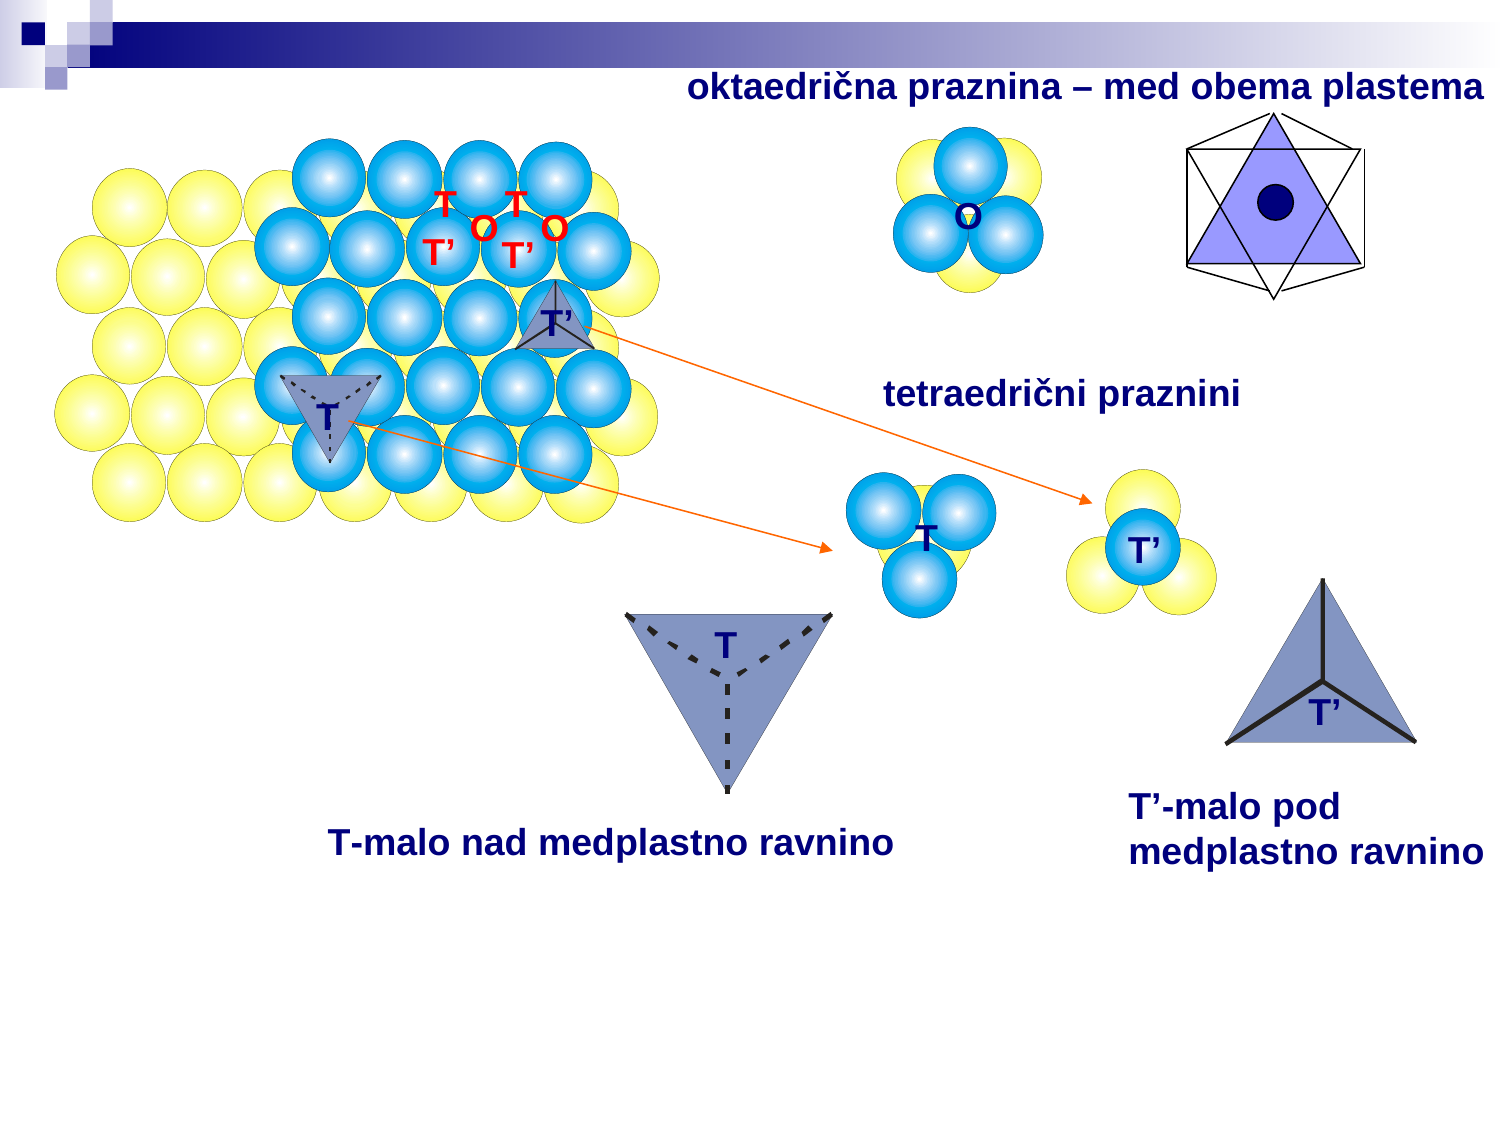

oktaedrična praznina – med obema plastema
T
T
O
O
O
T’
T’
T’
tetraedrični praznini
T
T
T’
T
T’
T’-malo pod
medplastno ravnino
T-malo nad medplastno ravnino